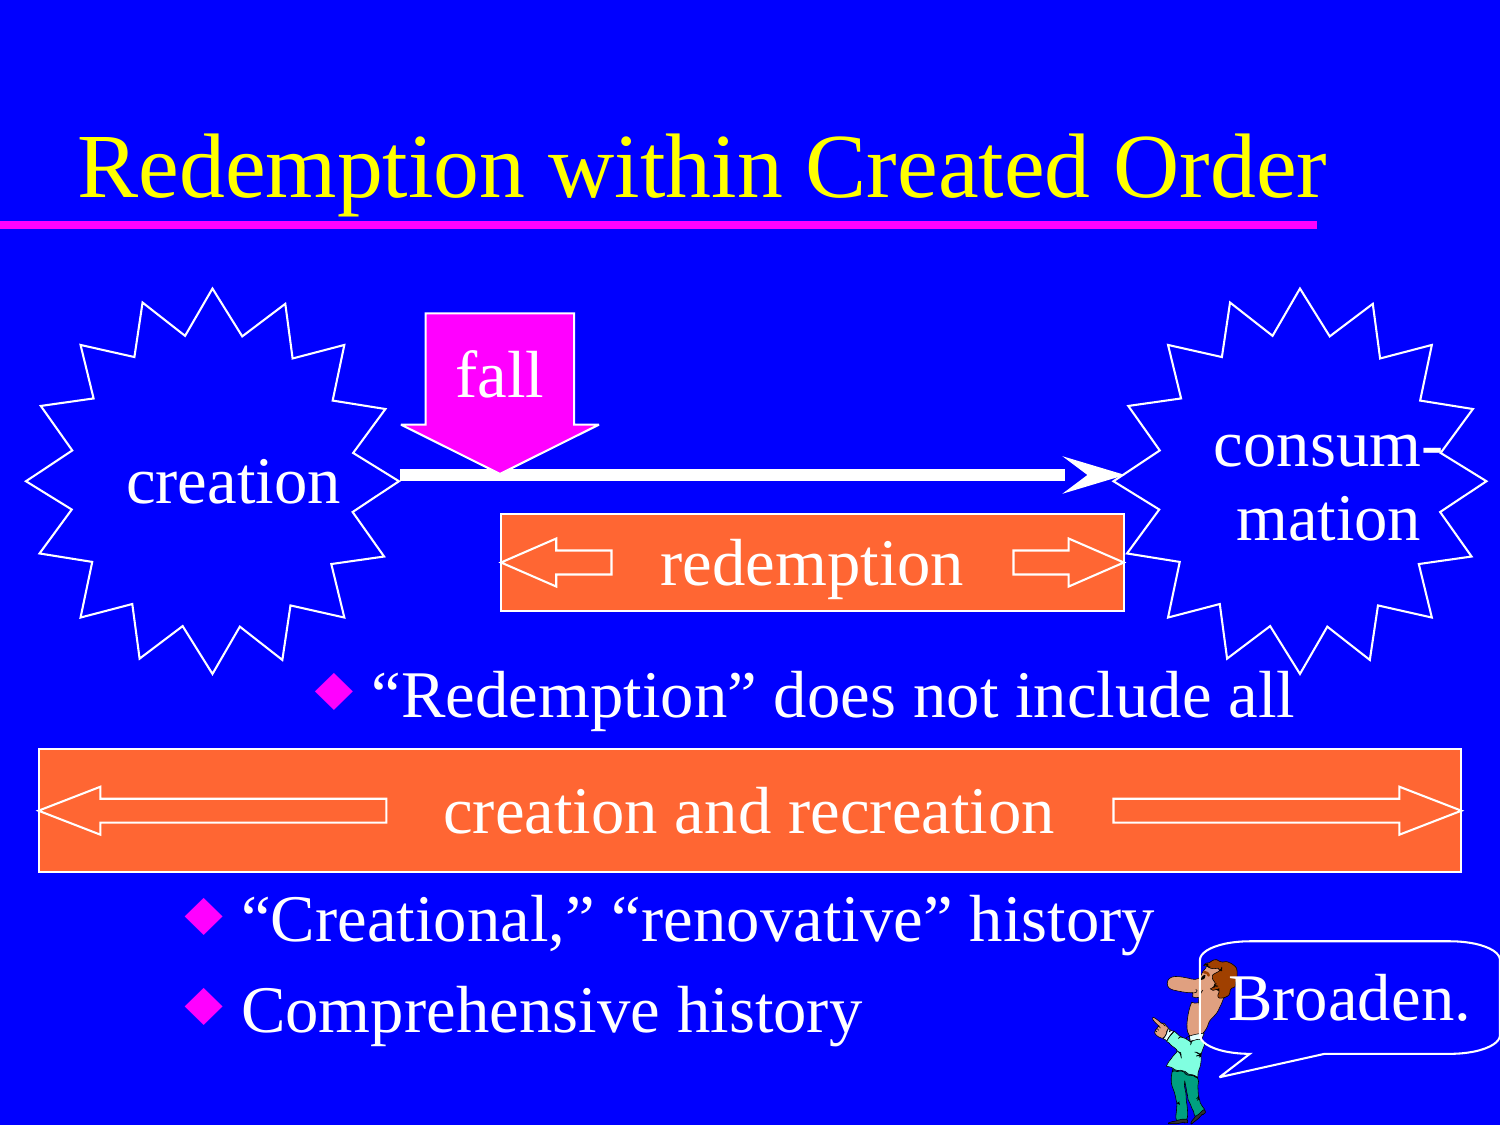

# Redemption within Created Order
creation
consum-
mation
fall
redemption
“Redemption” does not include all
creation and recreation
“Creational,” “renovative” history
Comprehensive history
Broaden.